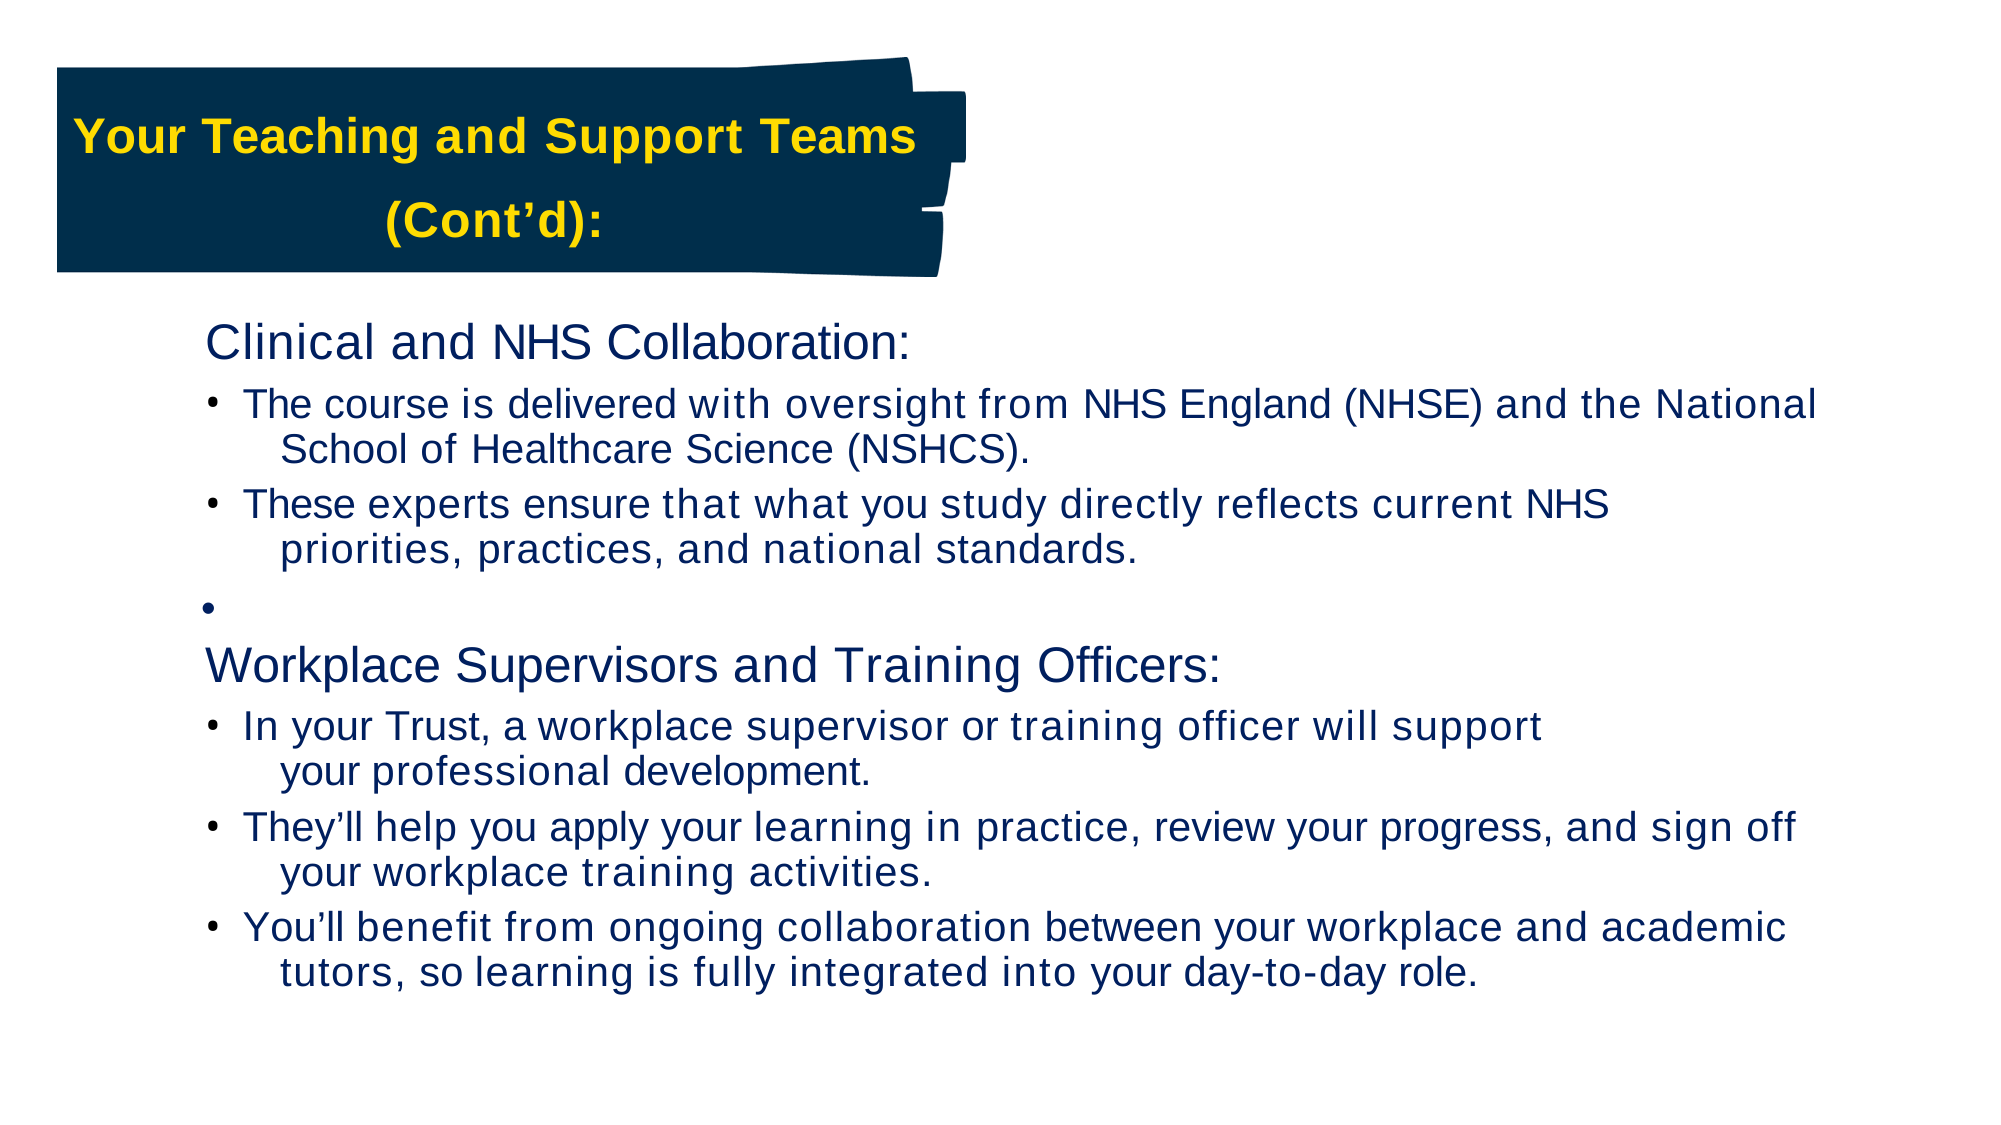

Your Teaching and Support Teams (Cont’d):
# Clinical and NHS Collaboration:
The course is delivered with oversight from NHS England (NHSE) and the National School of Healthcare Science (NSHCS).
These experts ensure that what you study directly reflects current NHS priorities, practices, and national standards.
Workplace Supervisors and Training Officers:
In your Trust, a workplace supervisor or training officer will support your professional development.
They’ll help you apply your learning in practice, review your progress, and sign off your workplace training activities.
You’ll benefit from ongoing collaboration between your workplace and academic tutors, so learning is fully integrated into your day-to-day role.